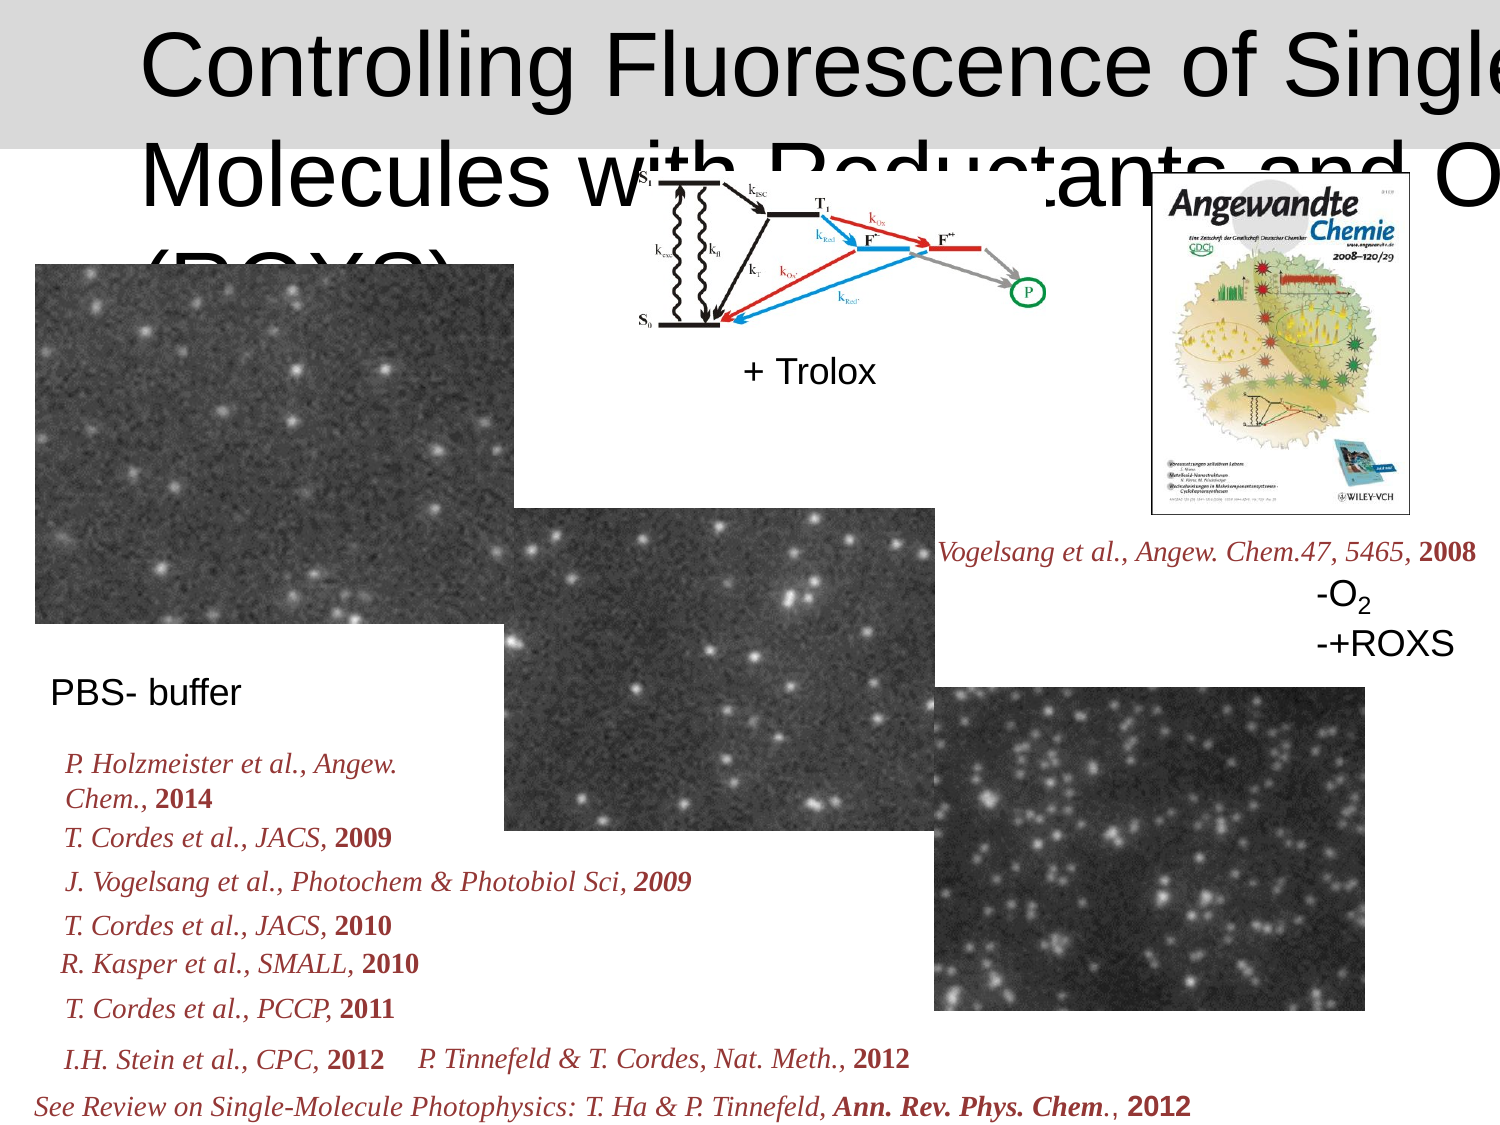

# Controlling Fluorescence of Single Molecules with Reductants and Oxidants (ROXS)
+ Trolox
J. Vogelsang et al., Angew. Chem.47, 5465, 2008
-O2
-+ROXS
PBS- buffer
P. Holzmeister et al., Angew. Chem., 2014
T. Cordes et al., JACS, 2009
J. Vogelsang et al., Photochem & Photobiol Sci, 2009
T. Cordes et al., JACS, 2010
R. Kasper et al., SMALL, 2010
T. Cordes et al., PCCP, 2011
I.H. Stein et al., CPC, 2012	P. Tinnefeld & T. Cordes, Nat. Meth., 2012
See Review on Single-Molecule Photophysics: T. Ha & P. Tinnefeld, Ann. Rev. Phys. Chem., 2012